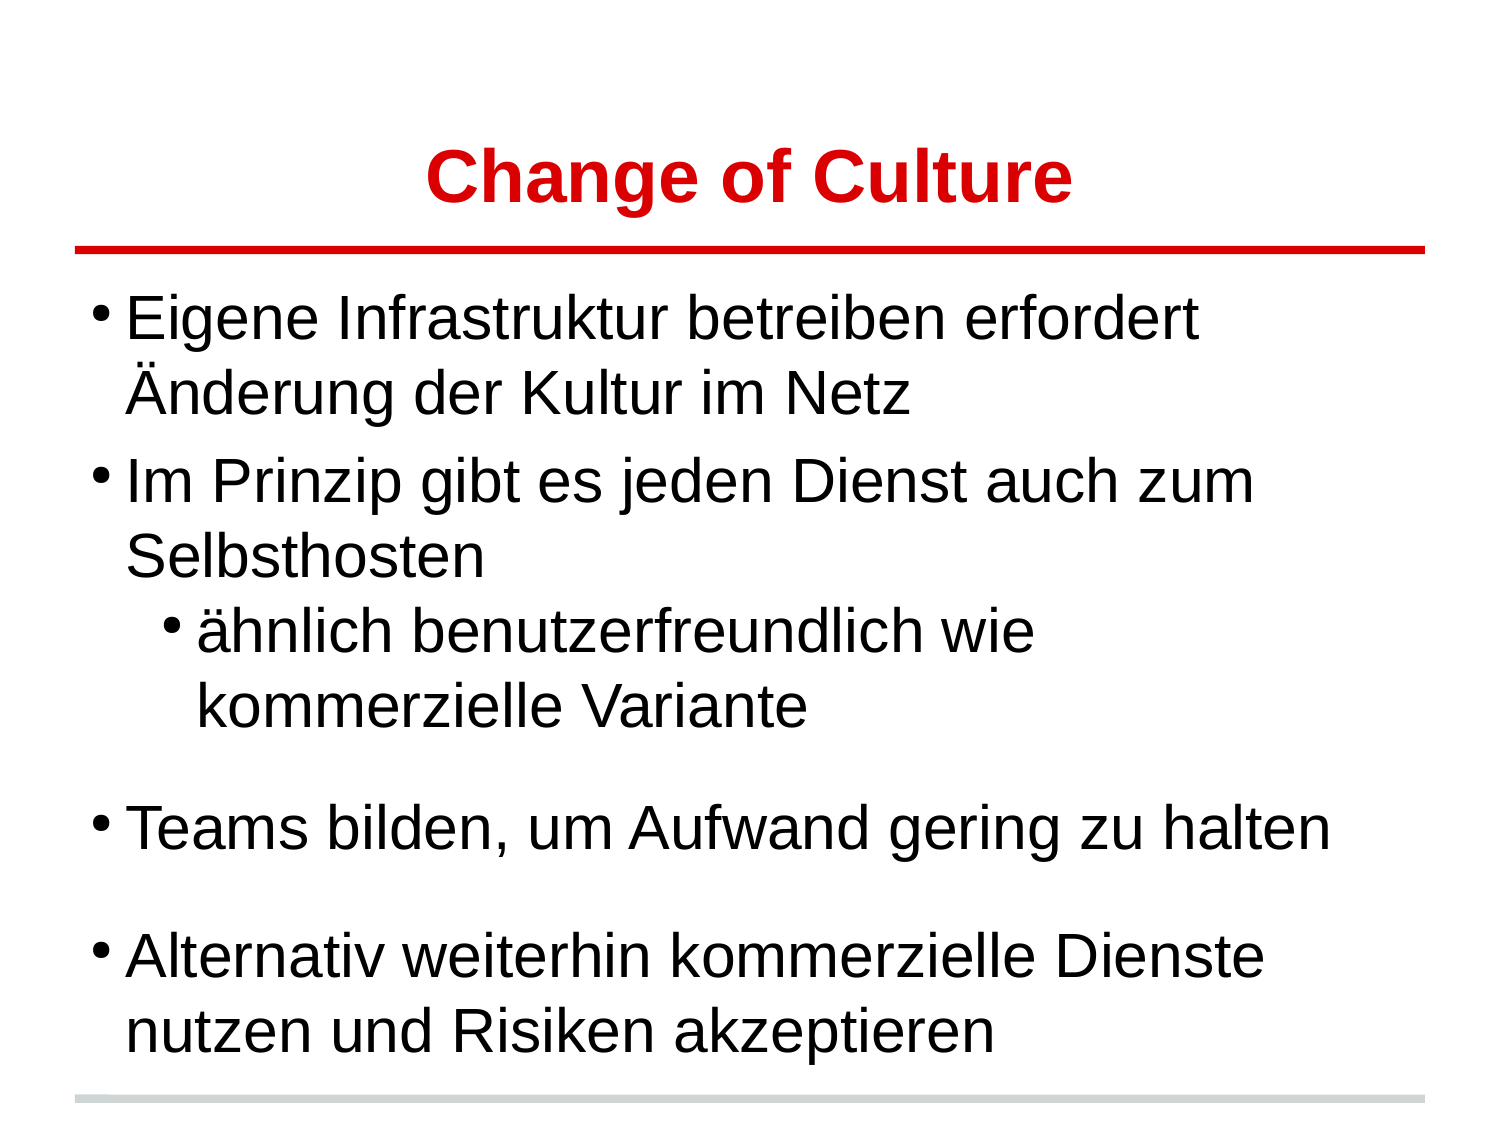

# Change of Culture
Eigene Infrastruktur betreiben erfordert Änderung der Kultur im Netz
Im Prinzip gibt es jeden Dienst auch zum Selbsthosten
ähnlich benutzerfreundlich wie kommerzielle Variante
Teams bilden, um Aufwand gering zu halten
Alternativ weiterhin kommerzielle Dienste nutzen und Risiken akzeptieren